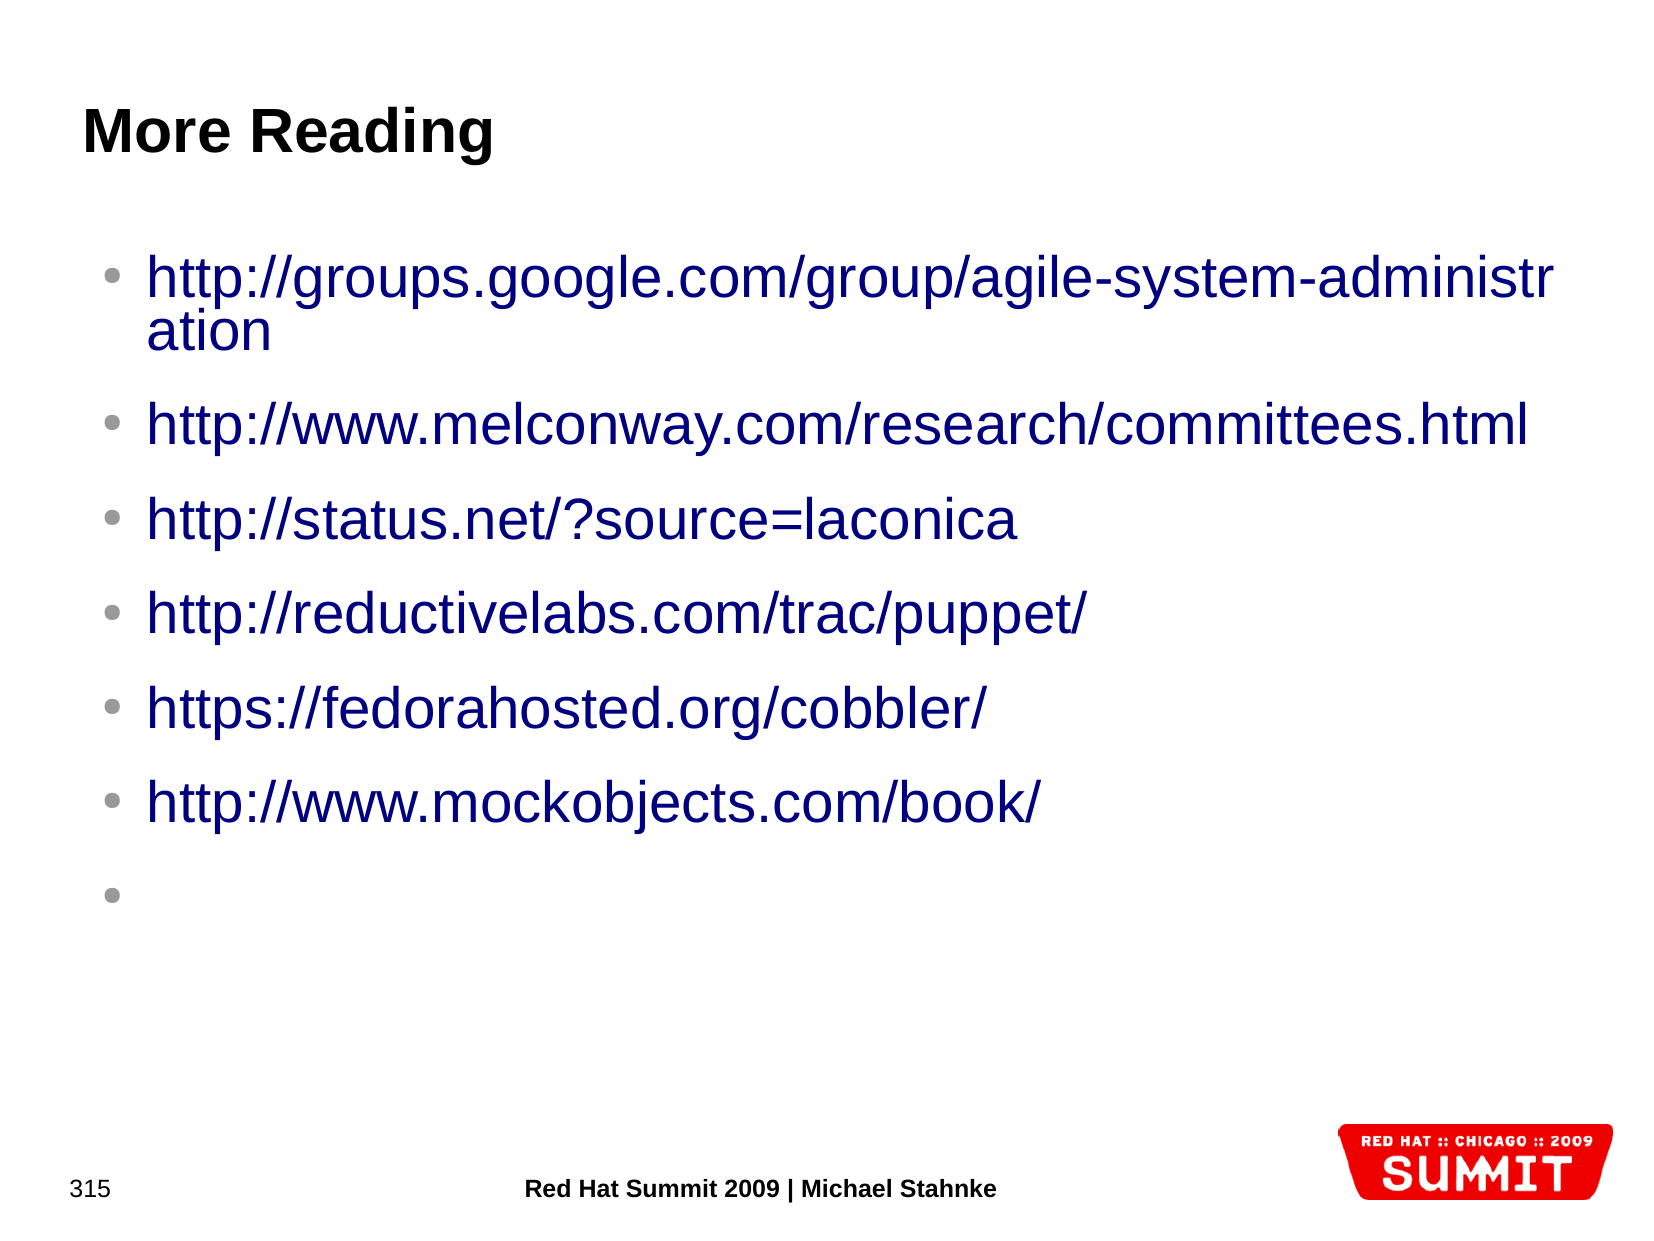

# More Reading
http://groups.google.com/group/agile-system-administration
http://www.melconway.com/research/committees.html
http://status.net/?source=laconica
http://reductivelabs.com/trac/puppet/
https://fedorahosted.org/cobbler/
http://www.mockobjects.com/book/